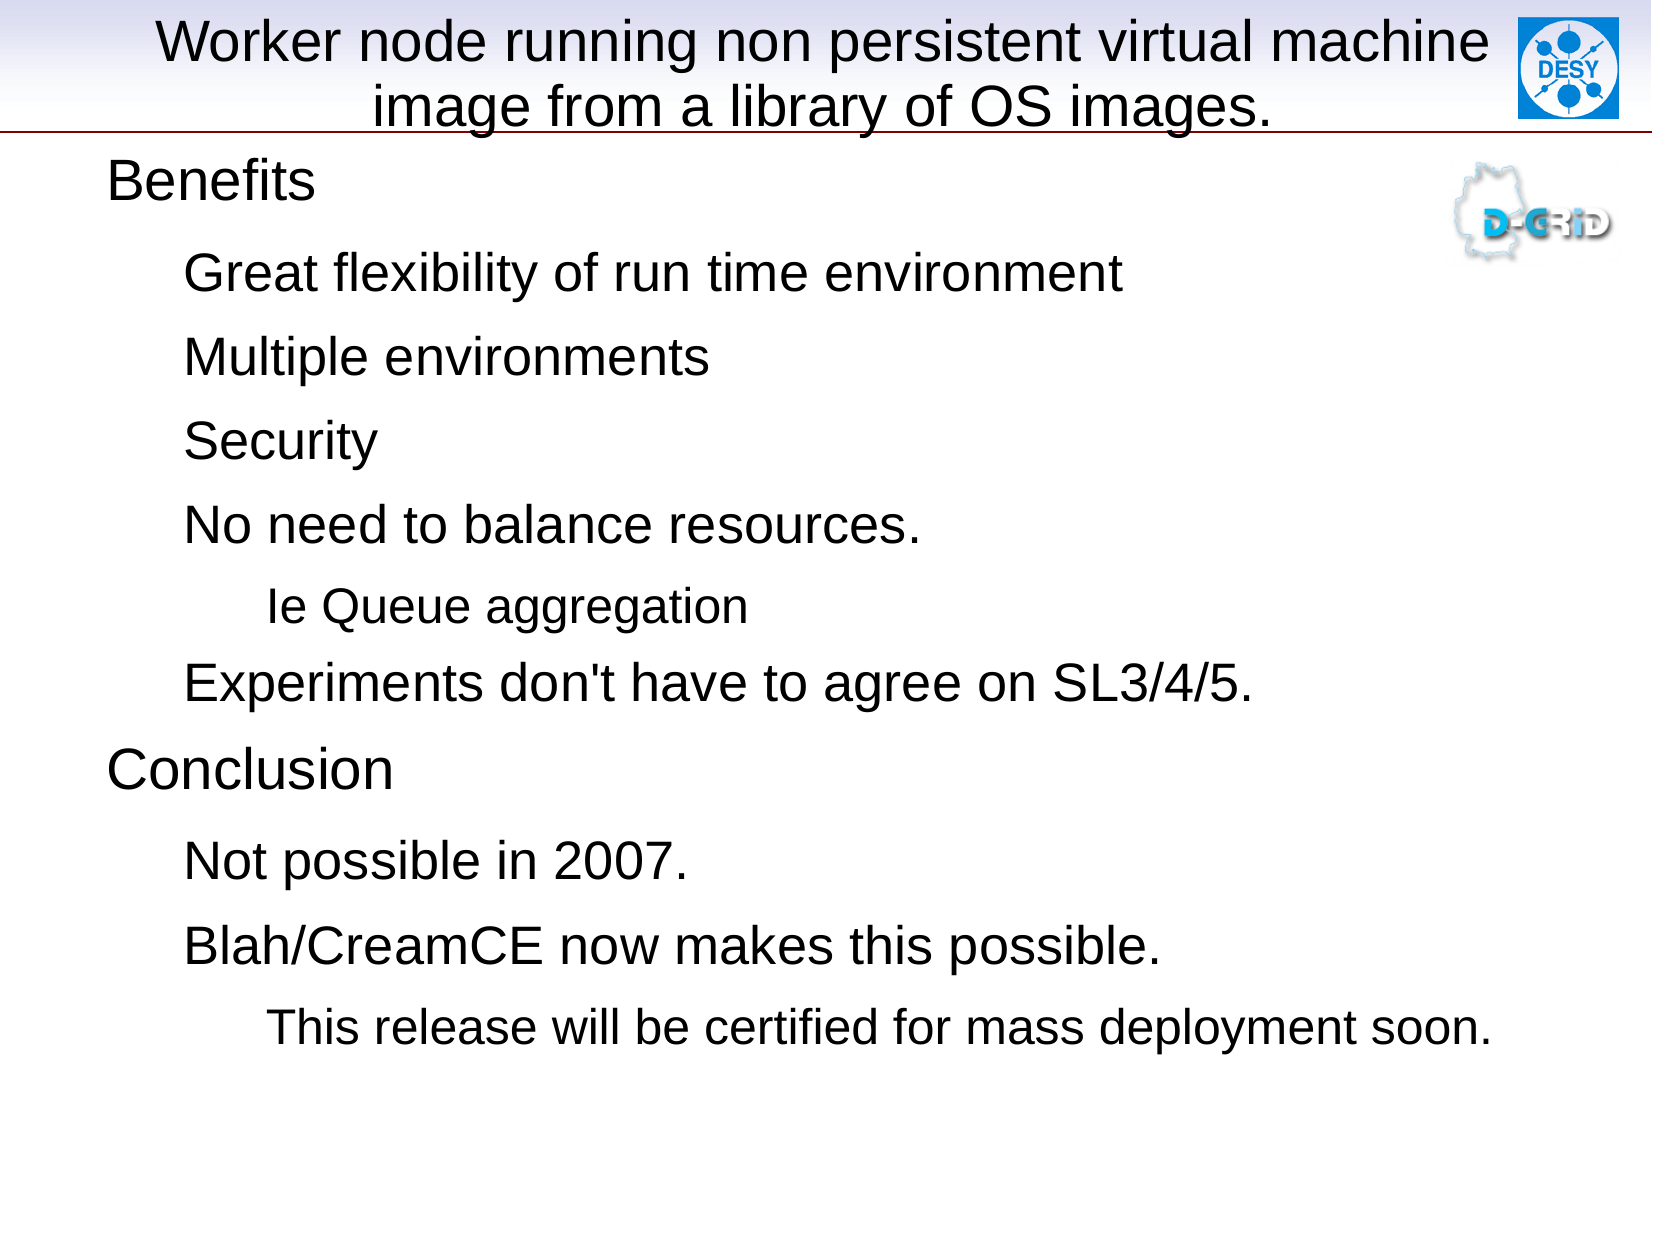

# Worker node running non persistent virtual machine image from a library of OS images.
Benefits
Great flexibility of run time environment
Multiple environments
Security
No need to balance resources.
Ie Queue aggregation
Experiments don't have to agree on SL3/4/5.
Conclusion
Not possible in 2007.
Blah/CreamCE now makes this possible.
This release will be certified for mass deployment soon.